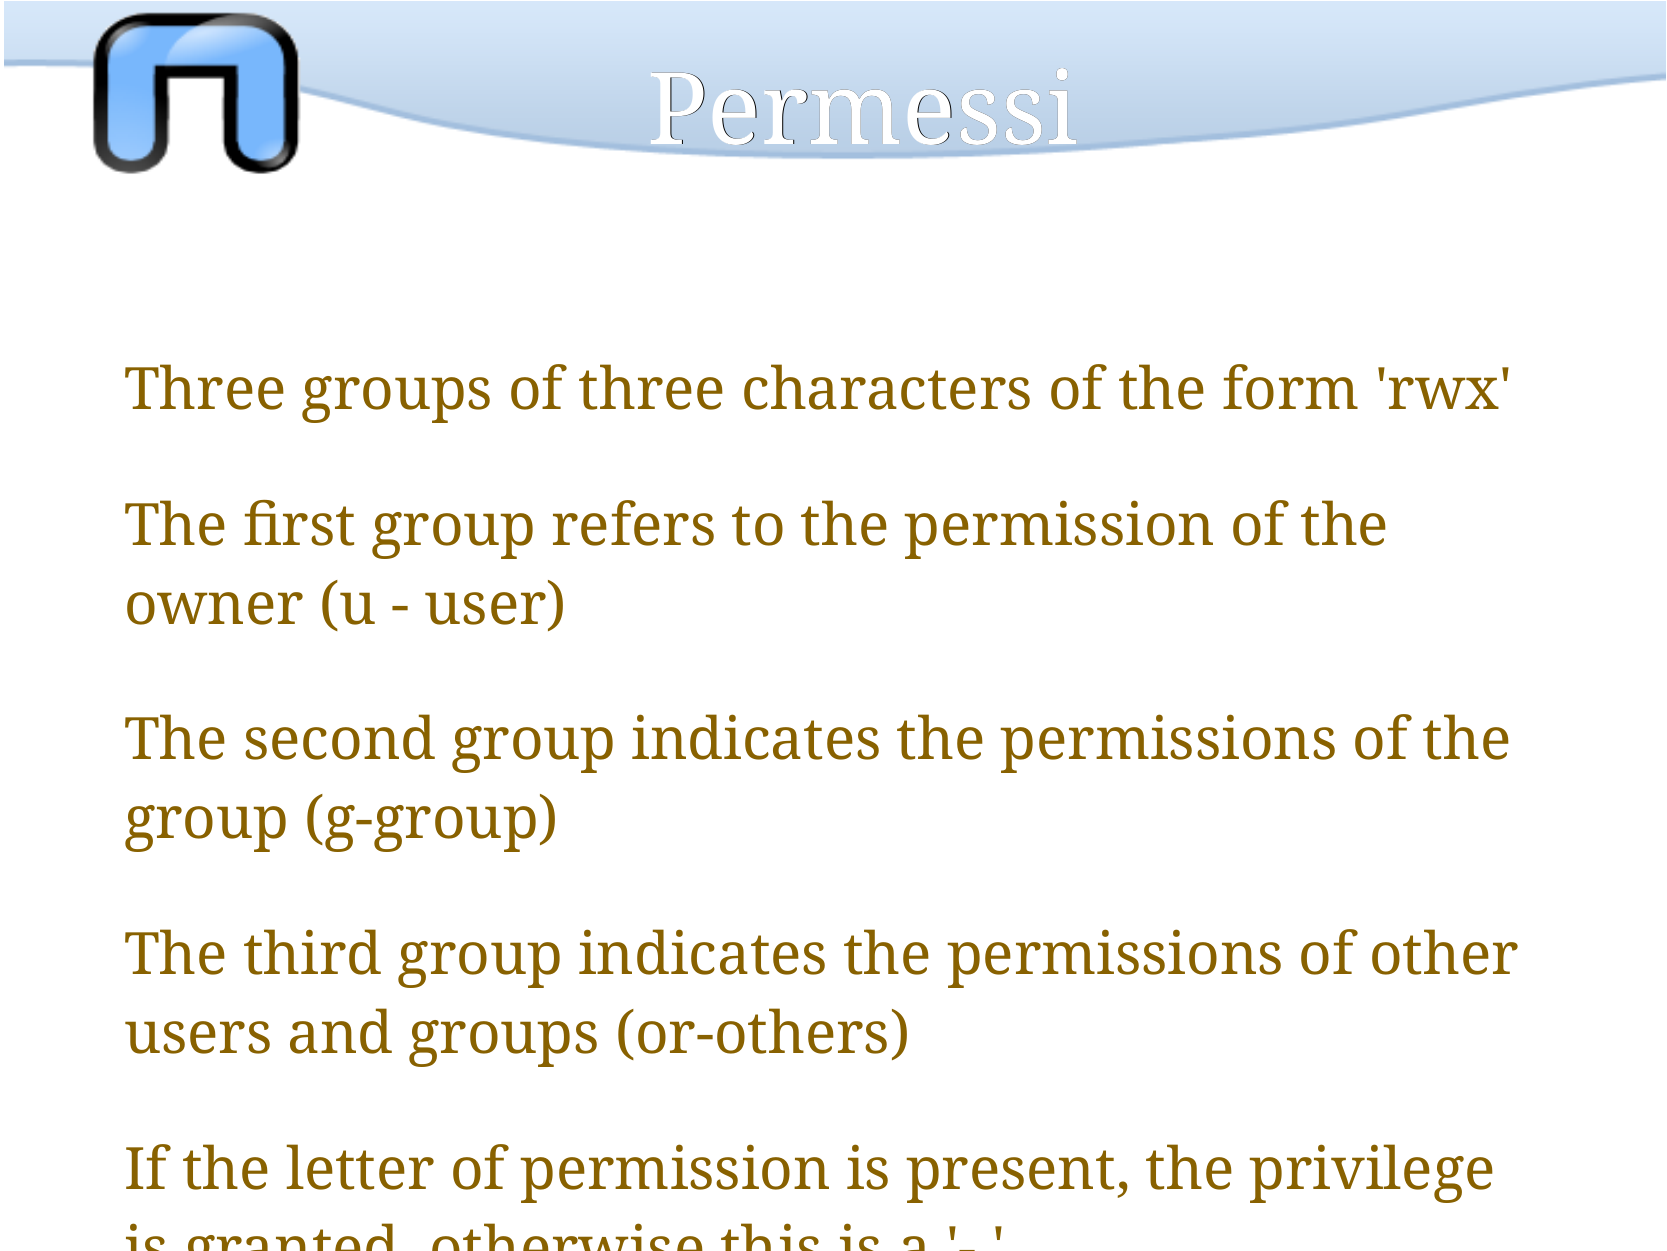

Permessi
# Three groups of three characters of the form 'rwx'
The first group refers to the permission of the owner (u - user)
The second group indicates the permissions of the group (g-group)
The third group indicates the permissions of other users and groups (or-others)
If the letter of permission is present, the privilege is granted, otherwise this is a '- '